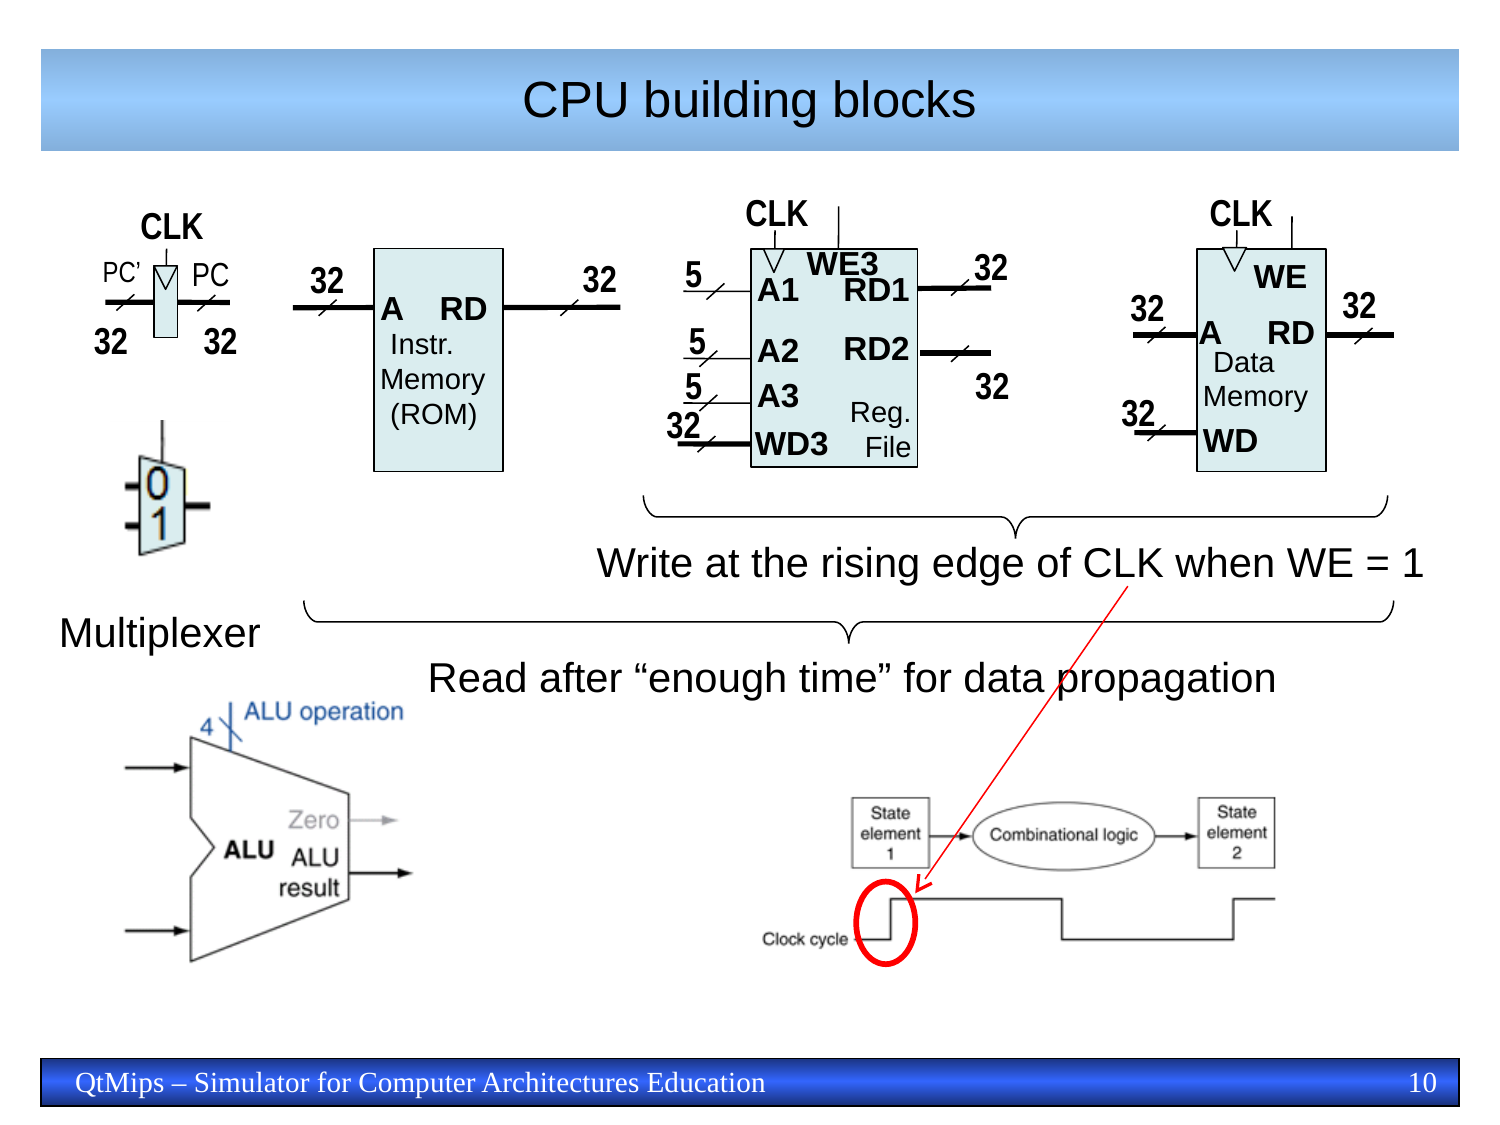

# CPU building blocks
CLK
WE3
Reg.
 File
A1
RD1
RD2
A2
A3
WD3
32
5
5
5
32
32
CLK
Data Memory
WE
A RD
WD
32
32
32
CLK
PC
PC’
32
32
Instr. Memory
(ROM)
A RD
32
32
Multiplexer
Write at the rising edge of CLK when WE = 1
Read after “enough time” for data propagation
QtMips – Simulator for Computer Architectures Education
10